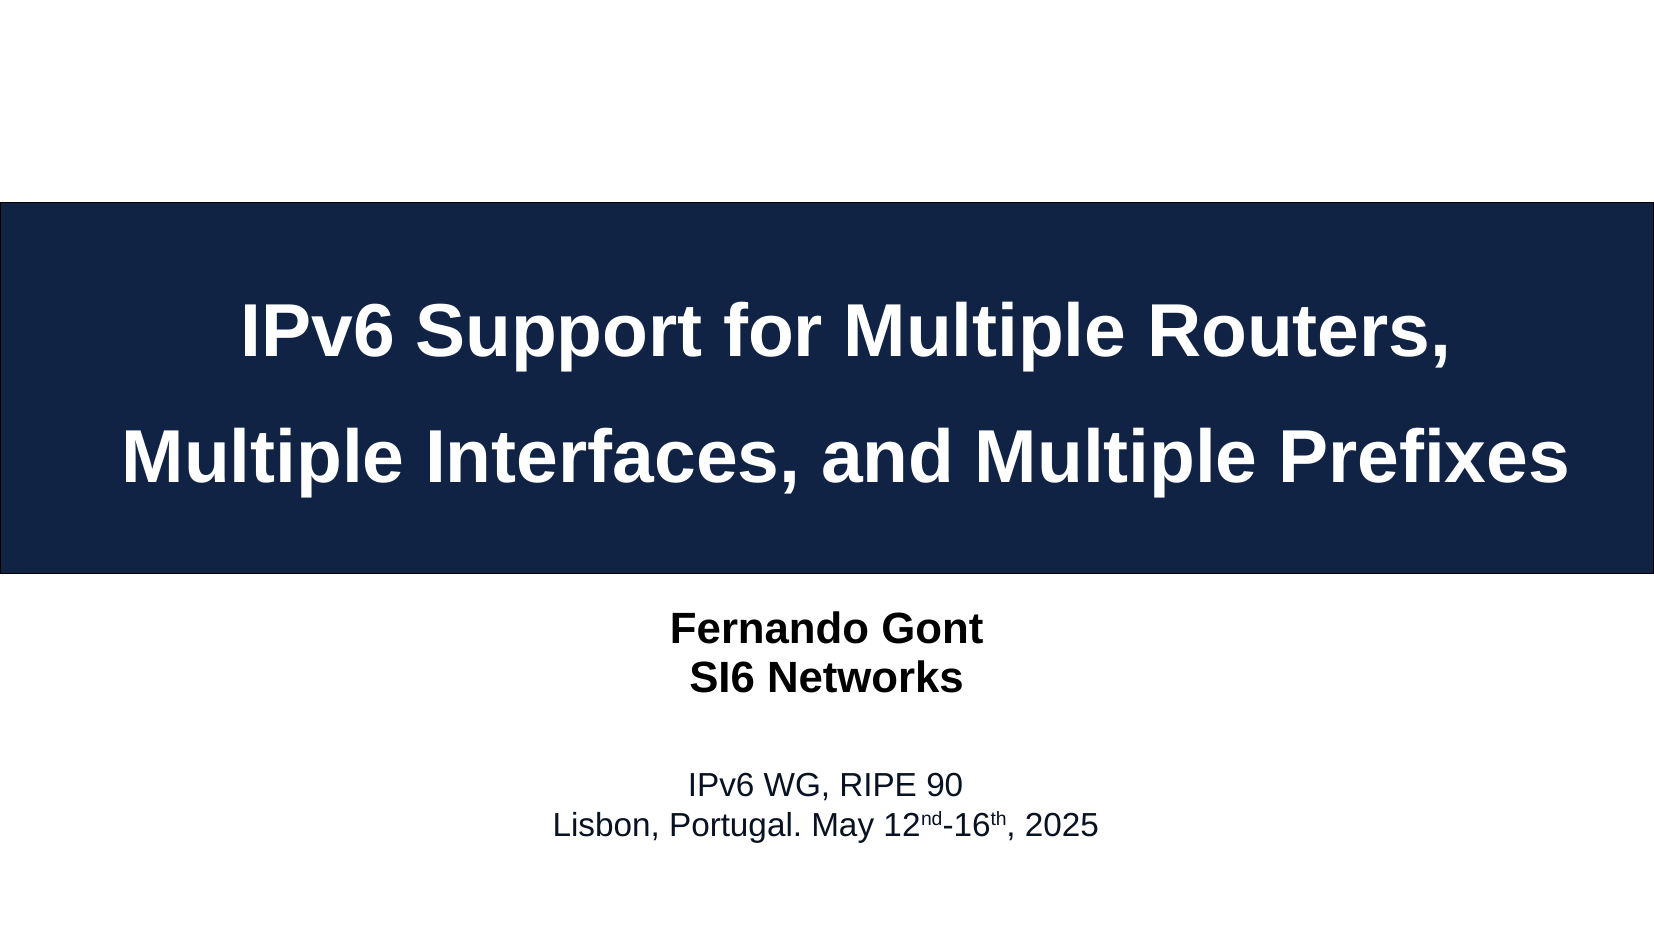

# IPv6 Support for Multiple Routers, Multiple Interfaces, and Multiple Prefixes
IPv6 WG, RIPE 90
Lisbon, Portugal. May 12nd-16th, 2025